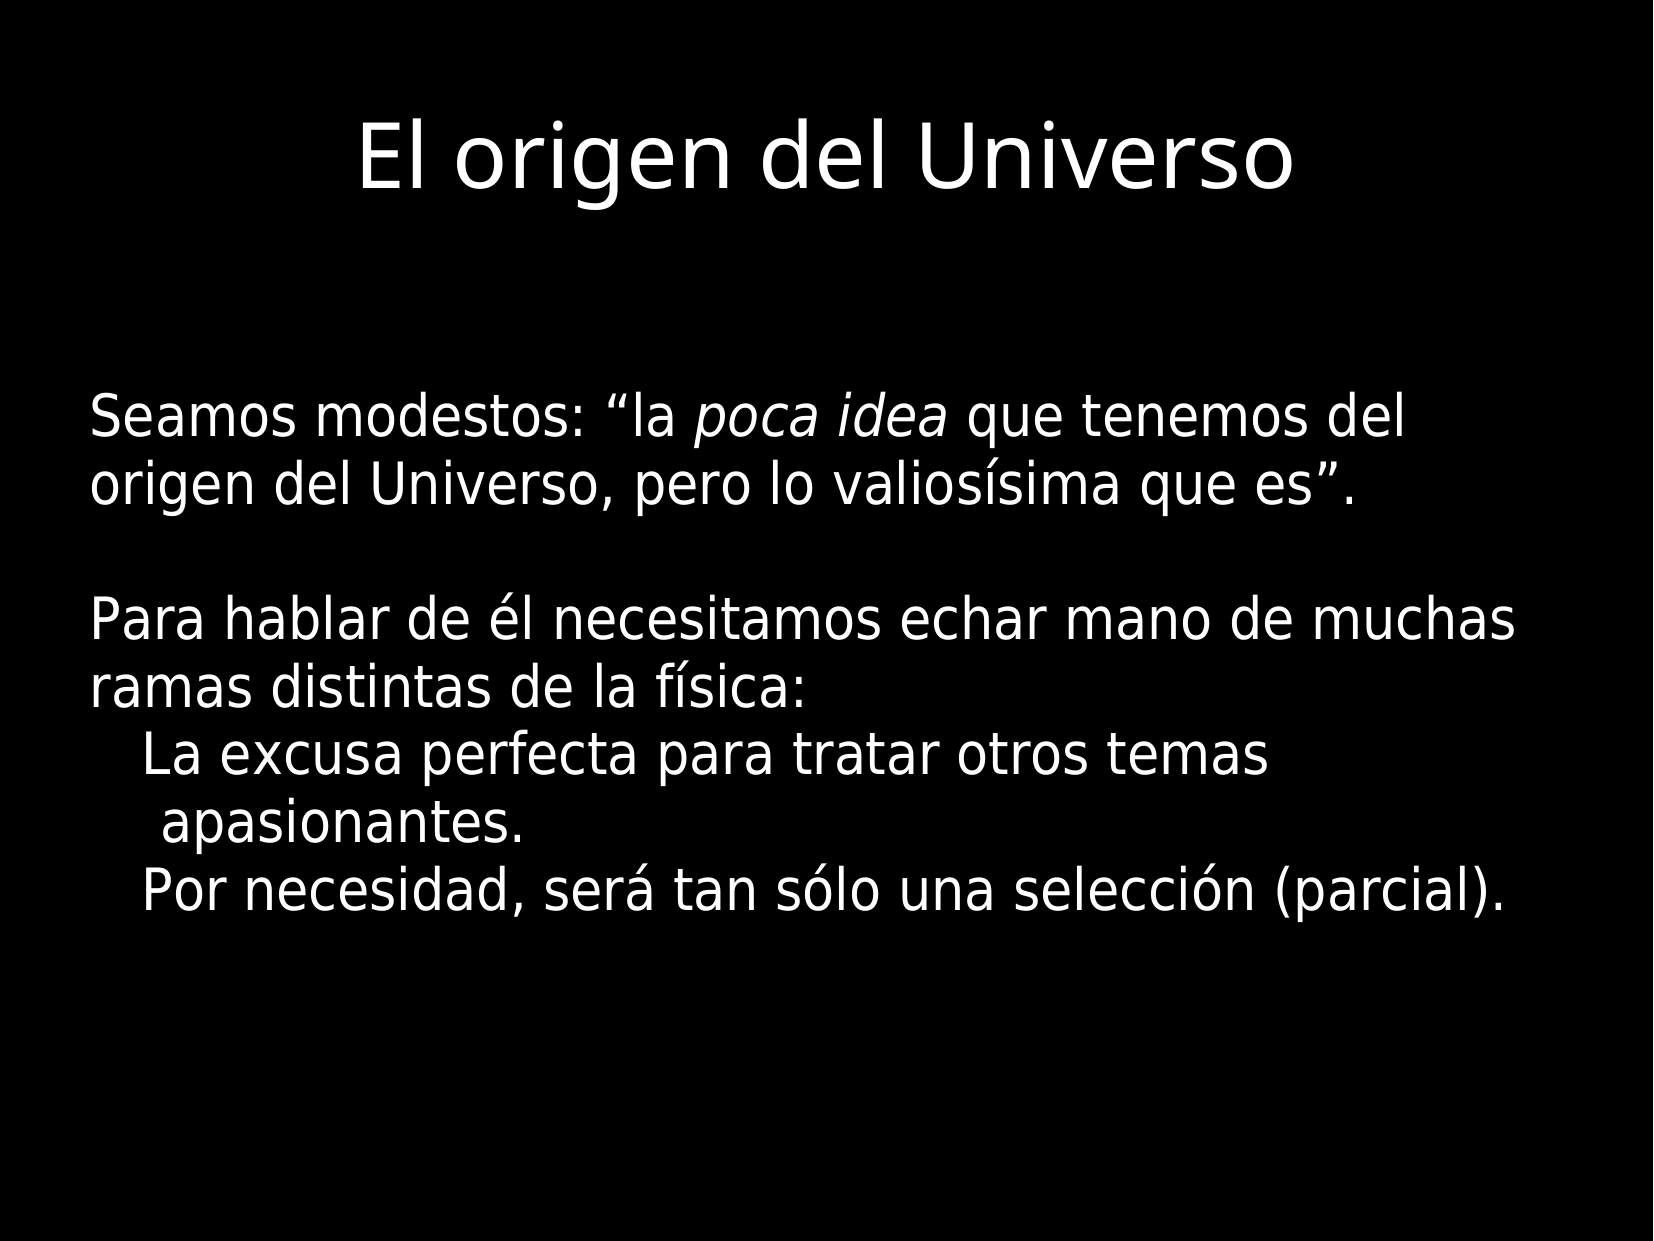

# El origen del Universo
Seamos modestos: “la poca idea que tenemos del origen del Universo, pero lo valiosísima que es”.
Para hablar de él necesitamos echar mano de muchas ramas distintas de la física:
 La excusa perfecta para tratar otros temas apasionantes.
 Por necesidad, será tan sólo una selección (parcial).